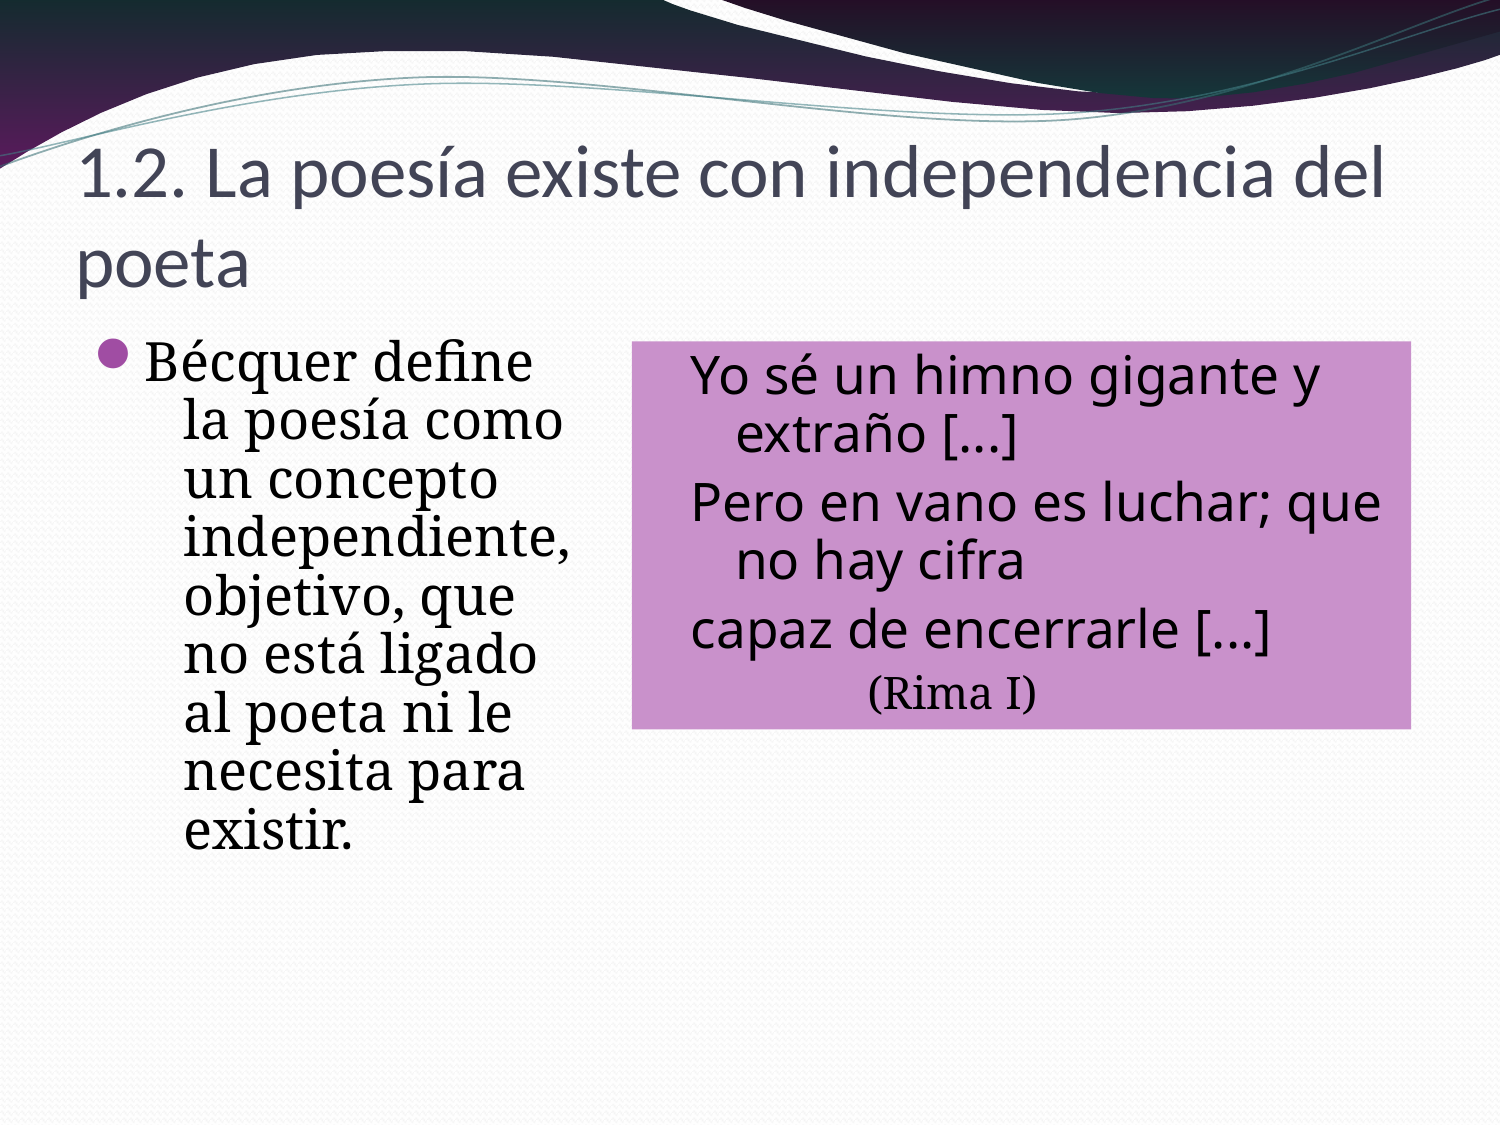

# 1.2. La poesía existe con independencia del poeta
Bécquer define la poesía como un concepto independiente, objetivo, que no está ligado al poeta ni le necesita para existir.
Yo sé un himno gigante y extraño [...]
Pero en vano es luchar; que no hay cifra
capaz de encerrarle [...]
				 (Rima I)